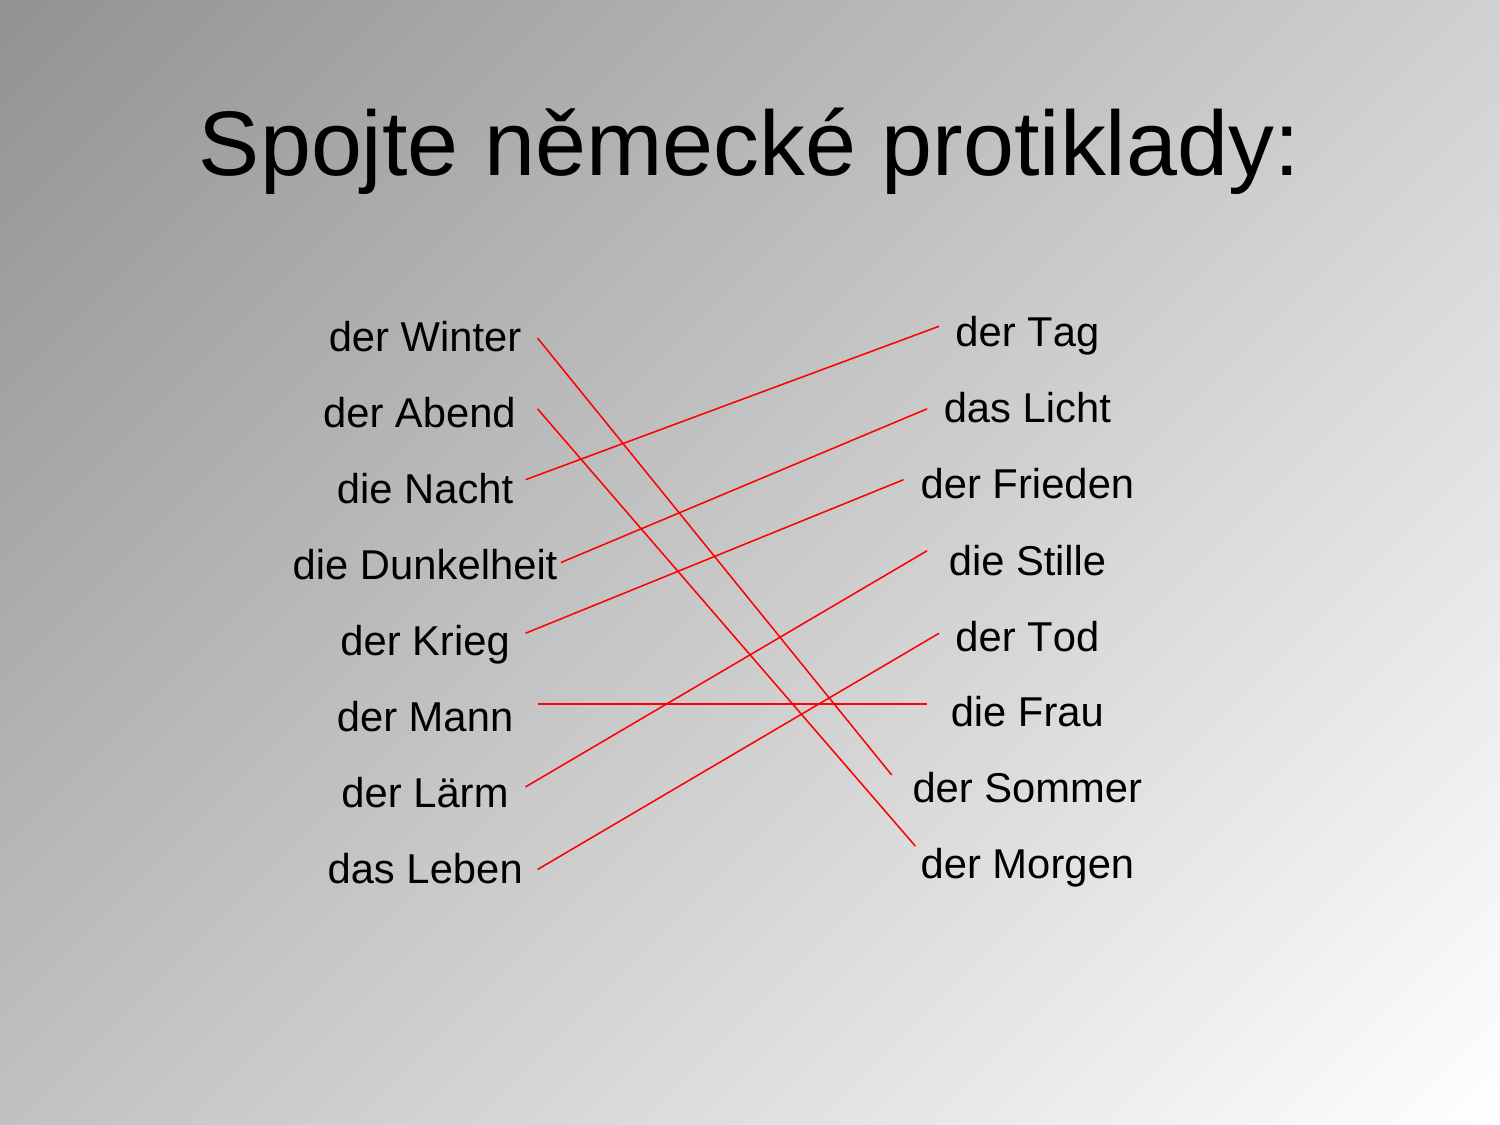

Spojte německé protiklady:
der Tag
das Licht
der Frieden
die Stille
der Tod
die Frau
der Sommer
der Morgen
der Winter
der Abend
die Nacht
die Dunkelheit
der Krieg
der Mann
der Lärm
das Leben